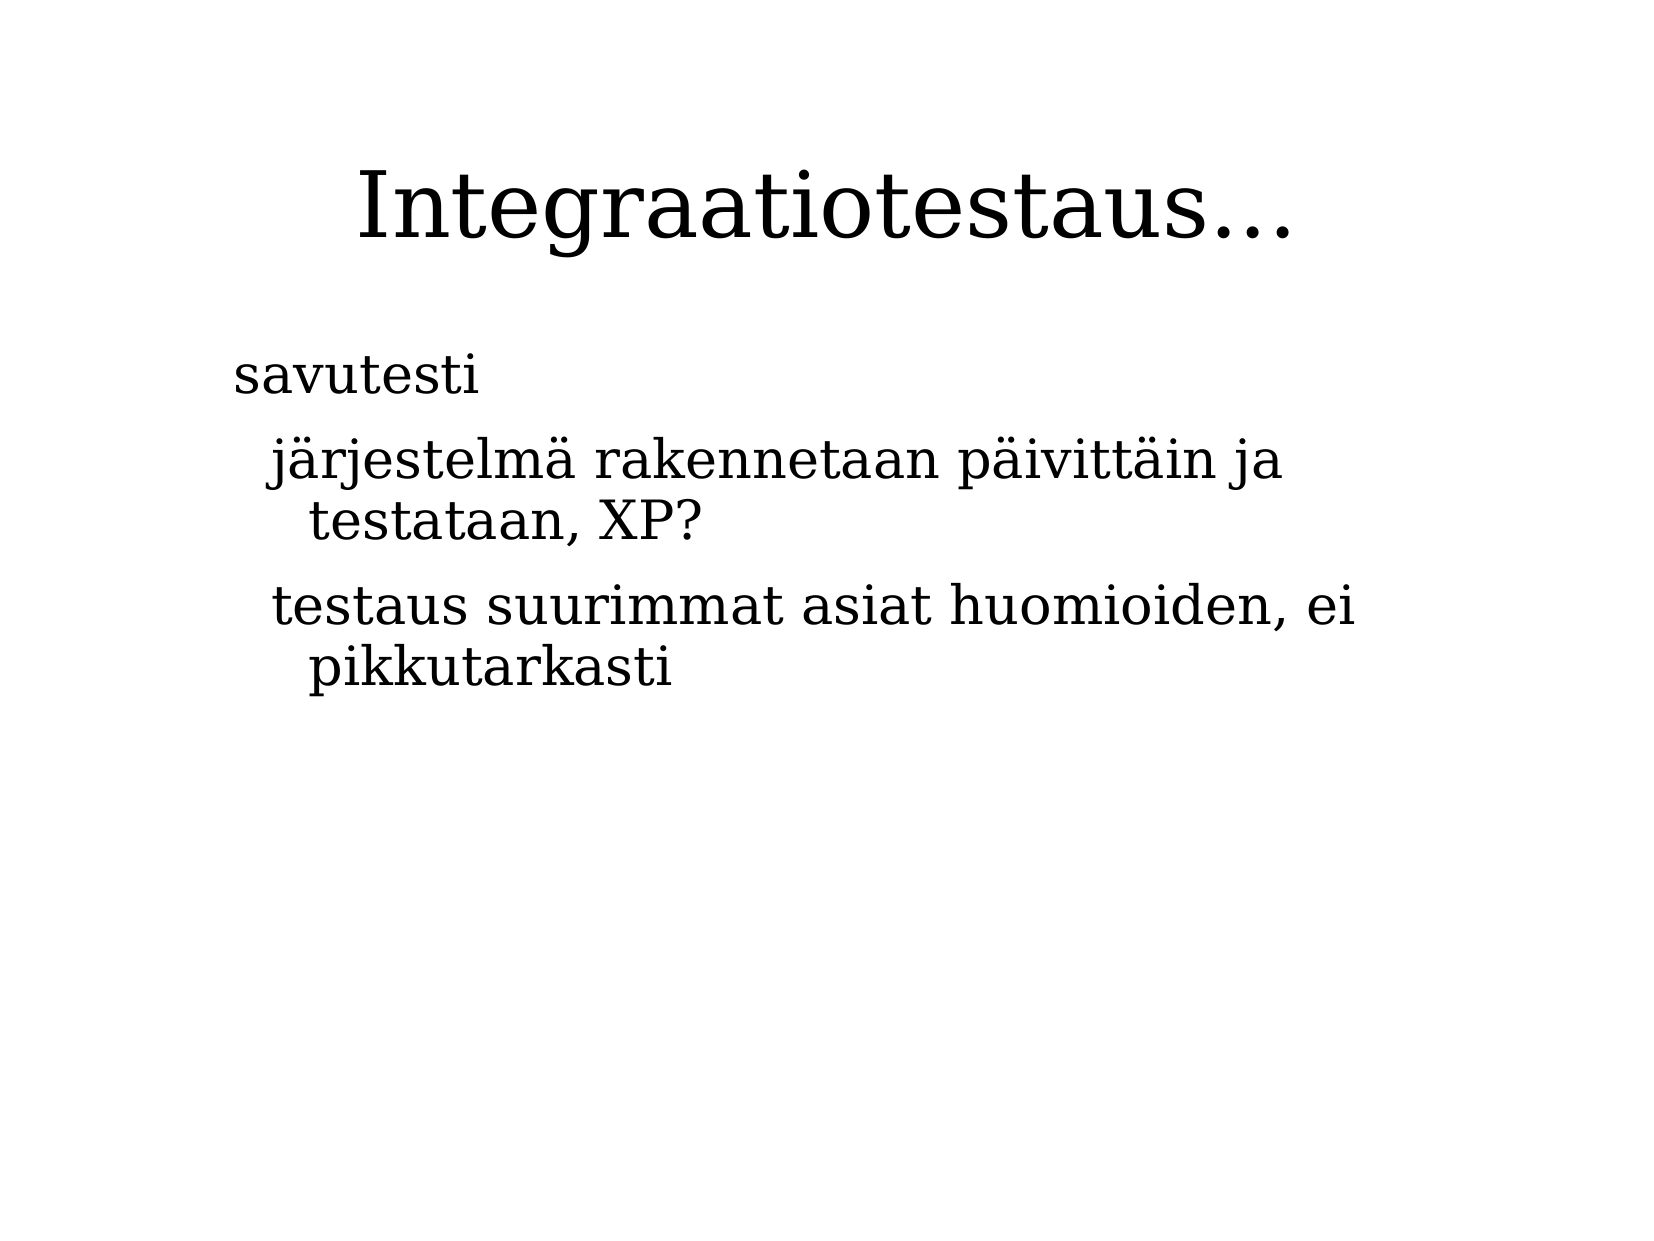

# Integraatiotestaus...
savutesti
järjestelmä rakennetaan päivittäin ja testataan, XP?
testaus suurimmat asiat huomioiden, ei pikkutarkasti